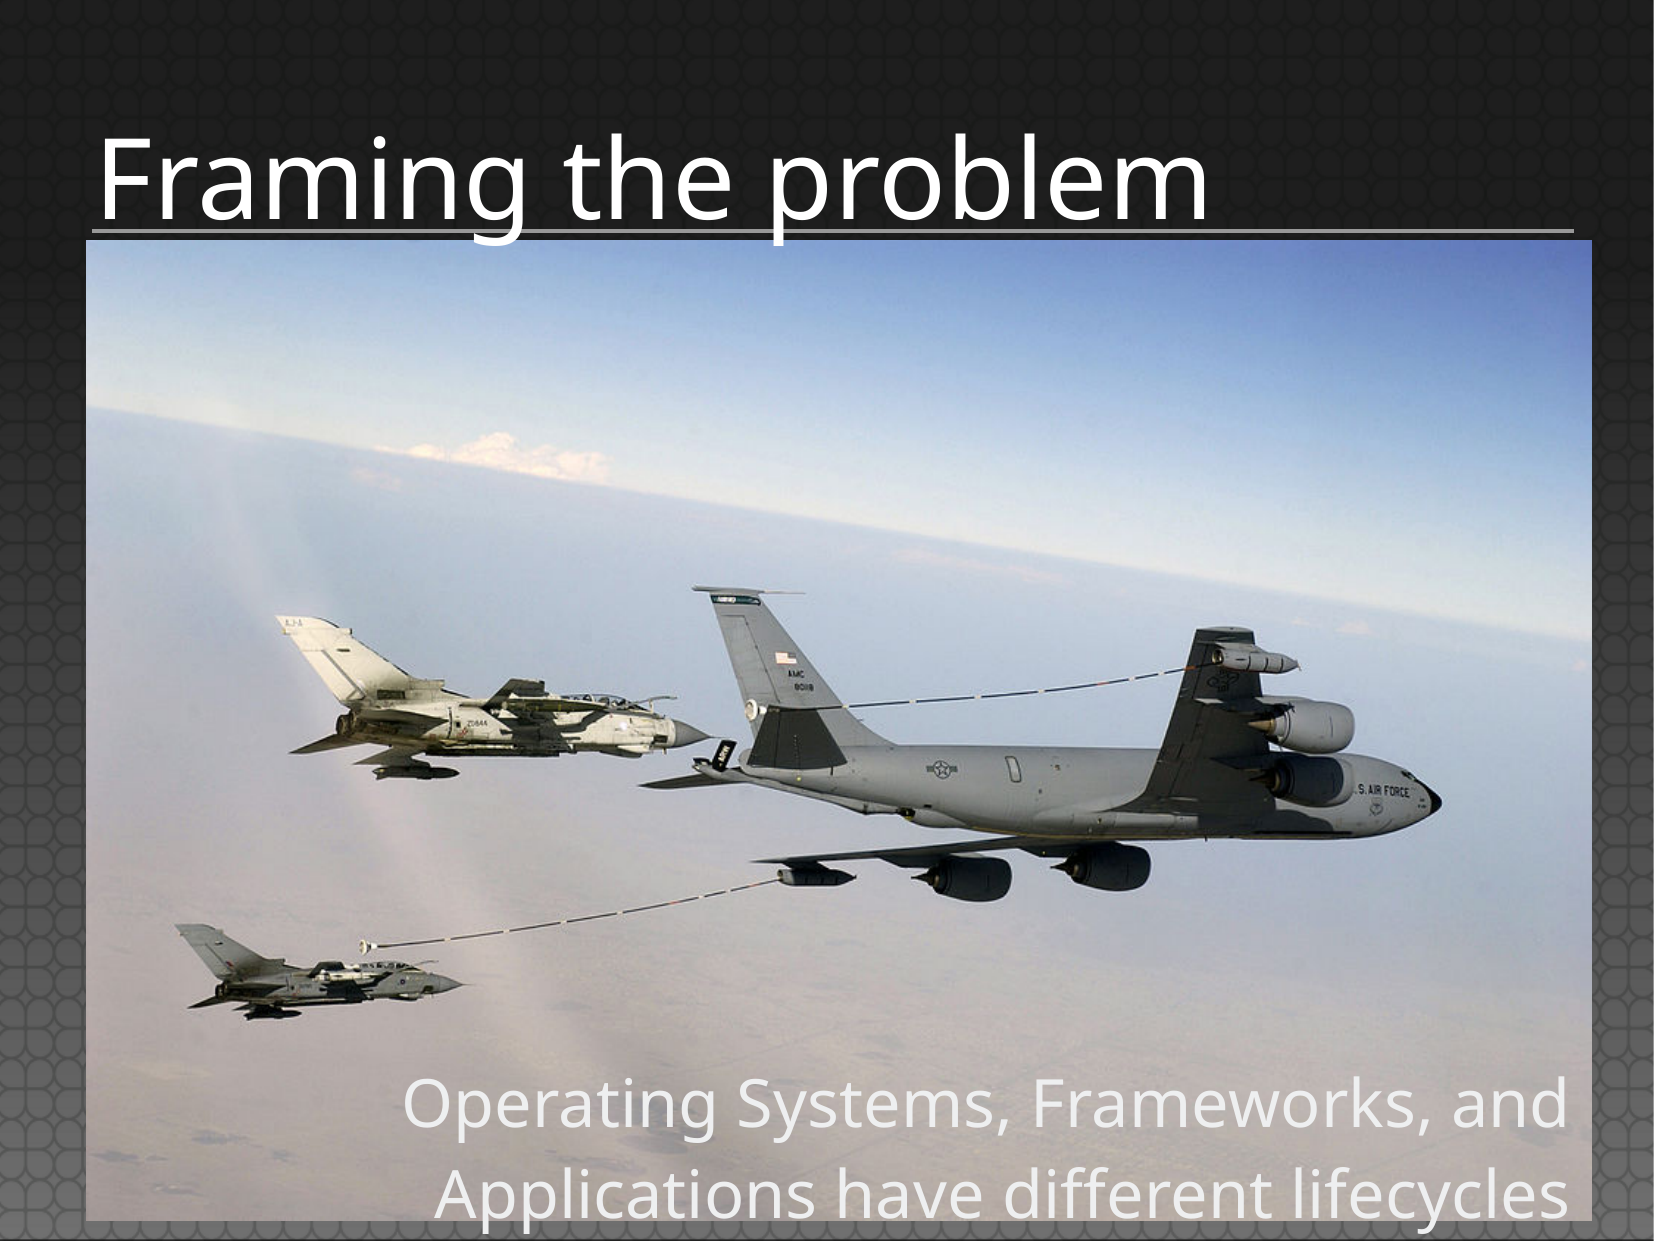

# Framing the problem
Operating Systems, Frameworks, and Applications have different lifecycles